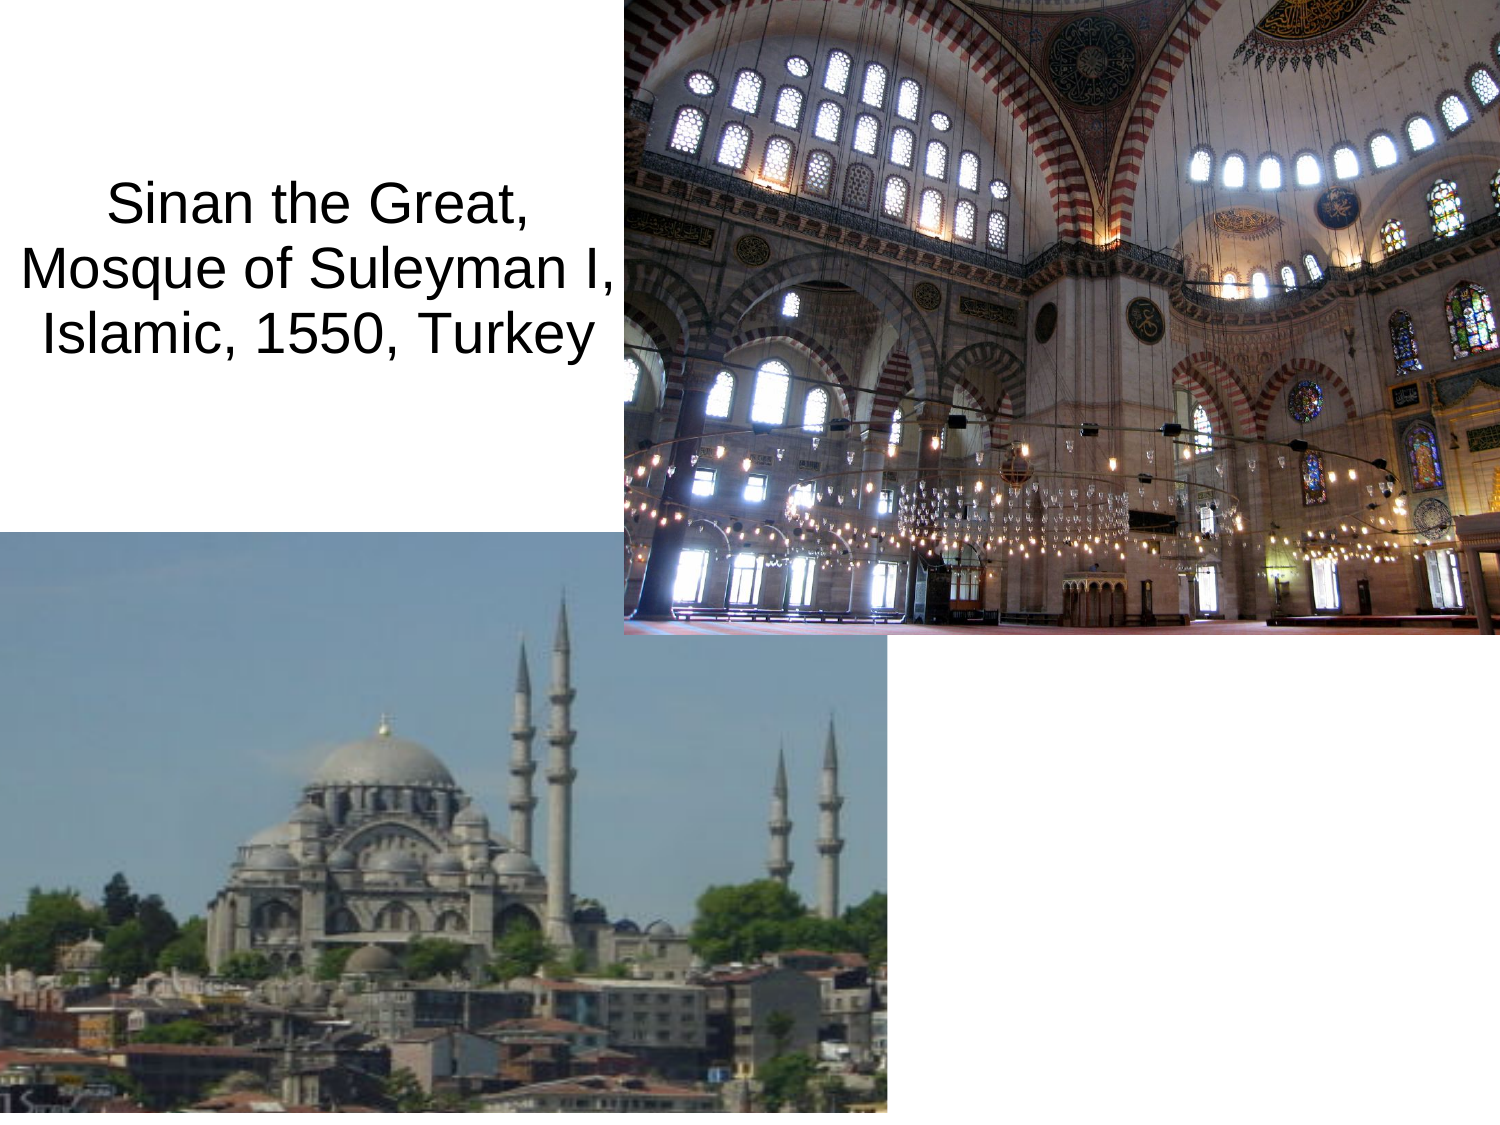

# Sinan the Great, Mosque of Suleyman I, Islamic, 1550, Turkey